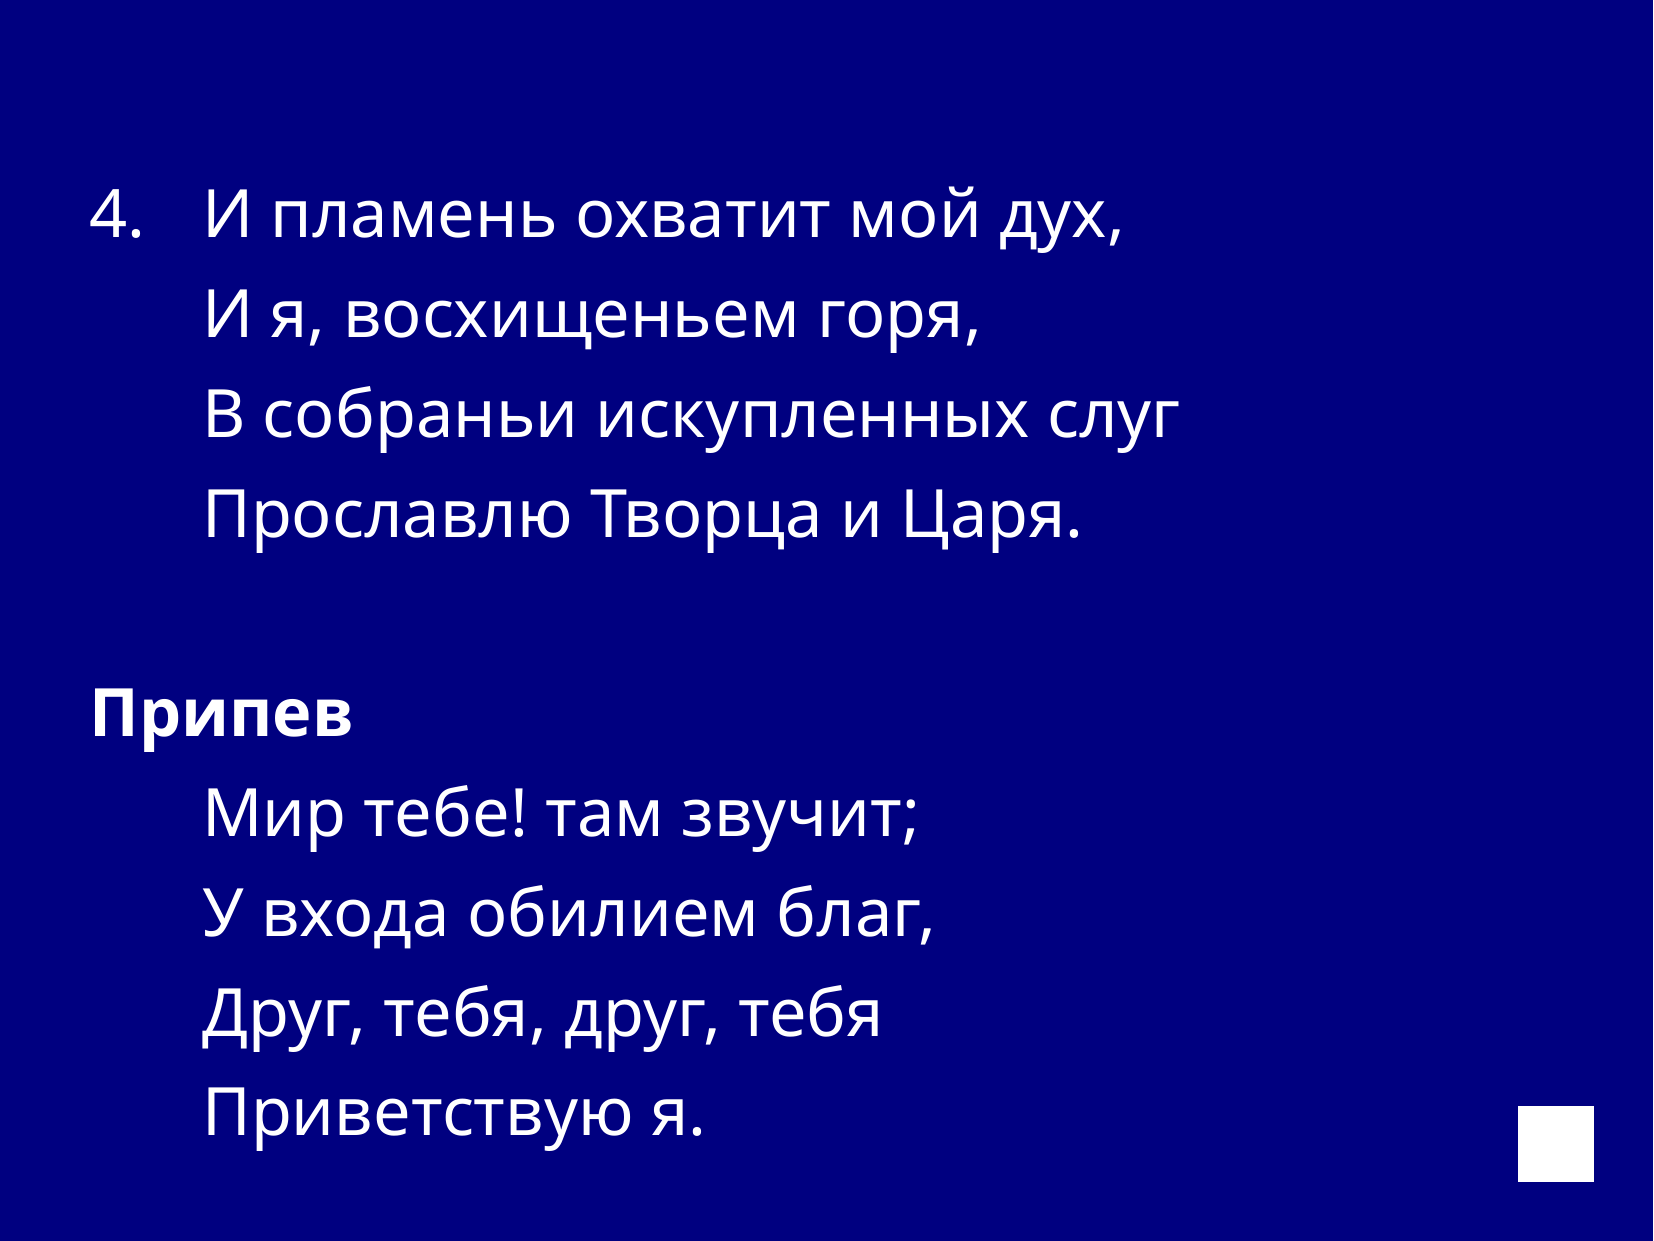

4.	И пламень охватит мой дух,
	И я, восхищеньем горя,
	В собраньи искупленных слуг
	Прославлю Творца и Царя.
Припев
	Мир тебе! там звучит;
	У входа обилием благ,
	Друг, тебя, друг, тебя
	Приветствую я.